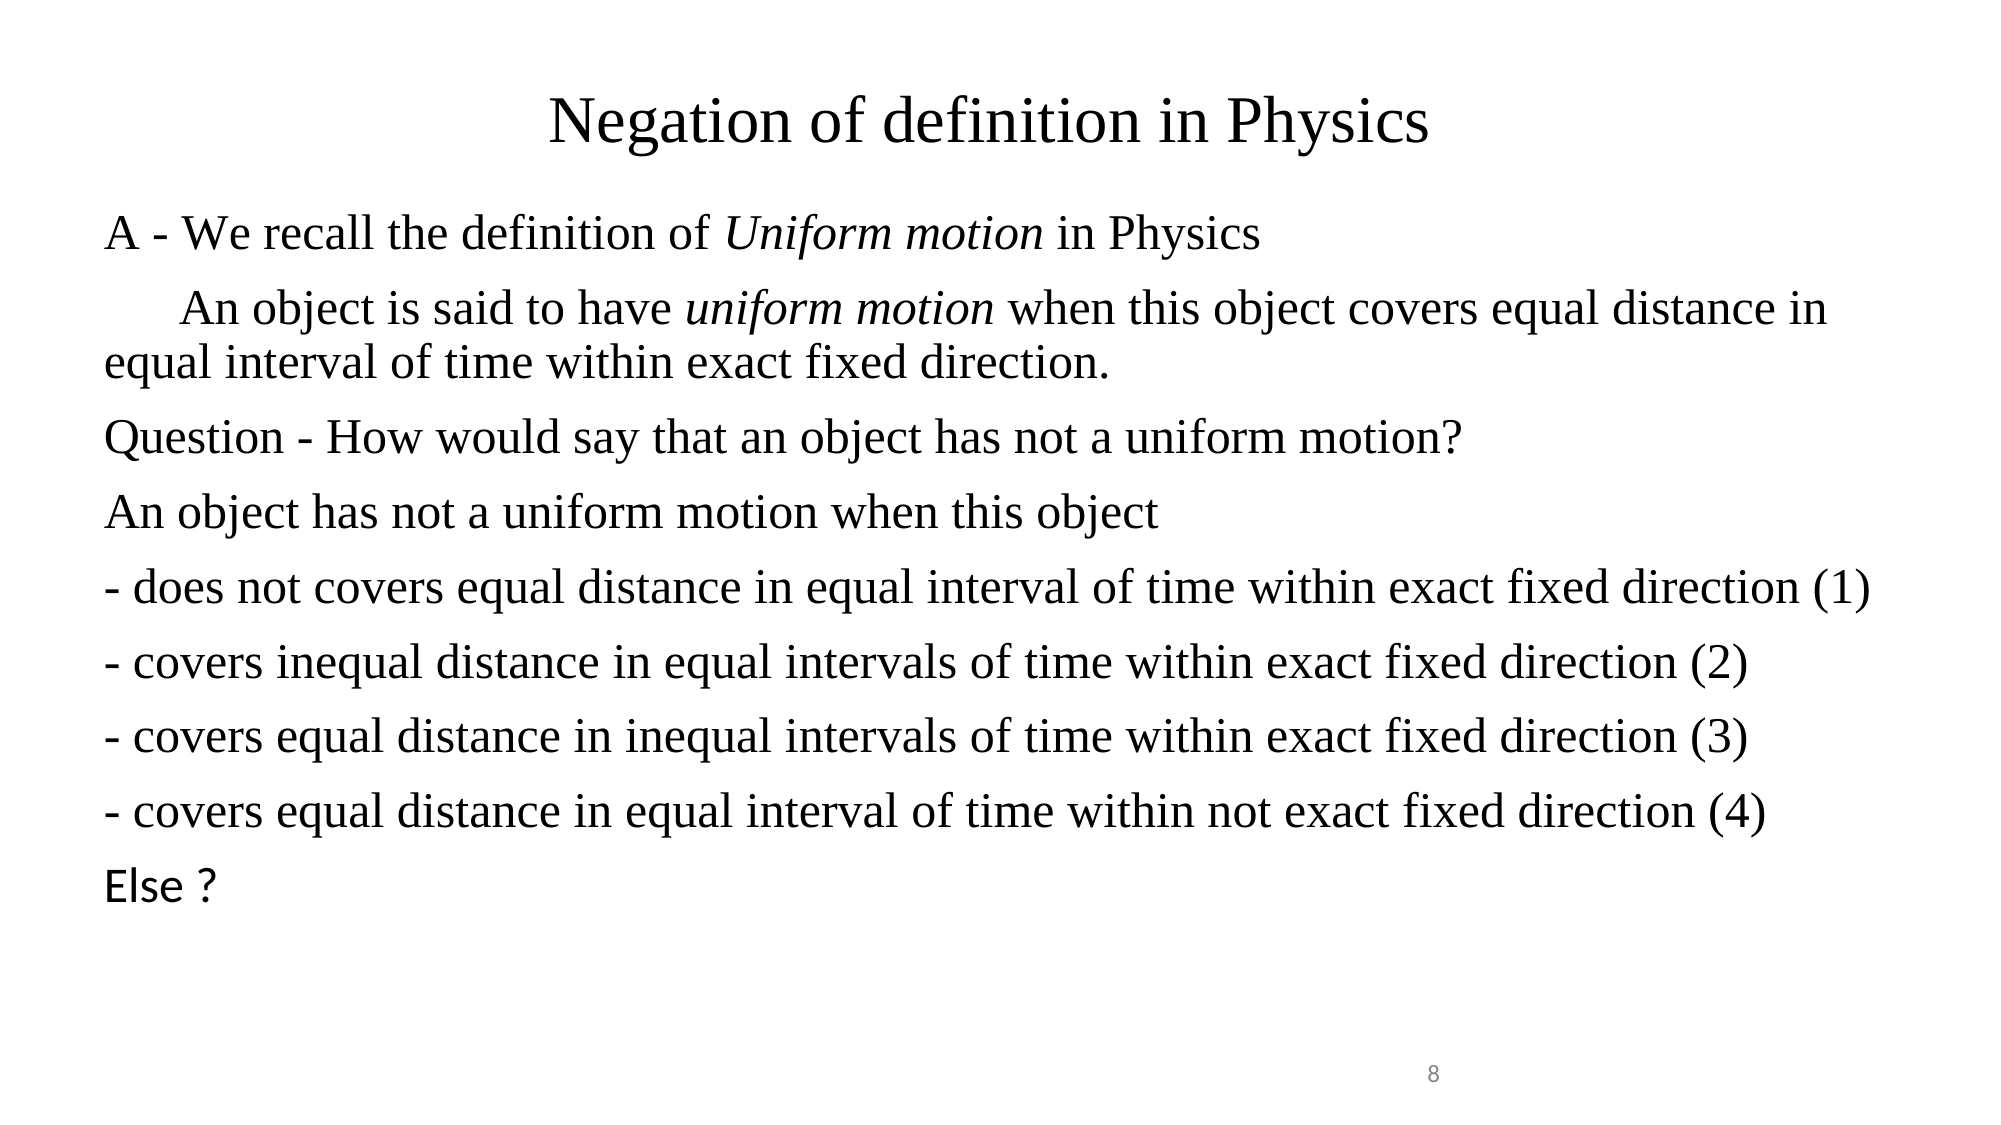

# Negation of definition in Physics
A - We recall the definition of Uniform motion in Physics
	An object is said to have uniform motion when this object covers equal distance in equal interval of time within exact fixed direction.
Question - How would say that an object has not a uniform motion?
An object has not a uniform motion when this object
- does not covers equal distance in equal interval of time within exact fixed direction (1)
- covers inequal distance in equal intervals of time within exact fixed direction (2)
- covers equal distance in inequal intervals of time within exact fixed direction (3)
- covers equal distance in equal interval of time within not exact fixed direction (4)
Else ?